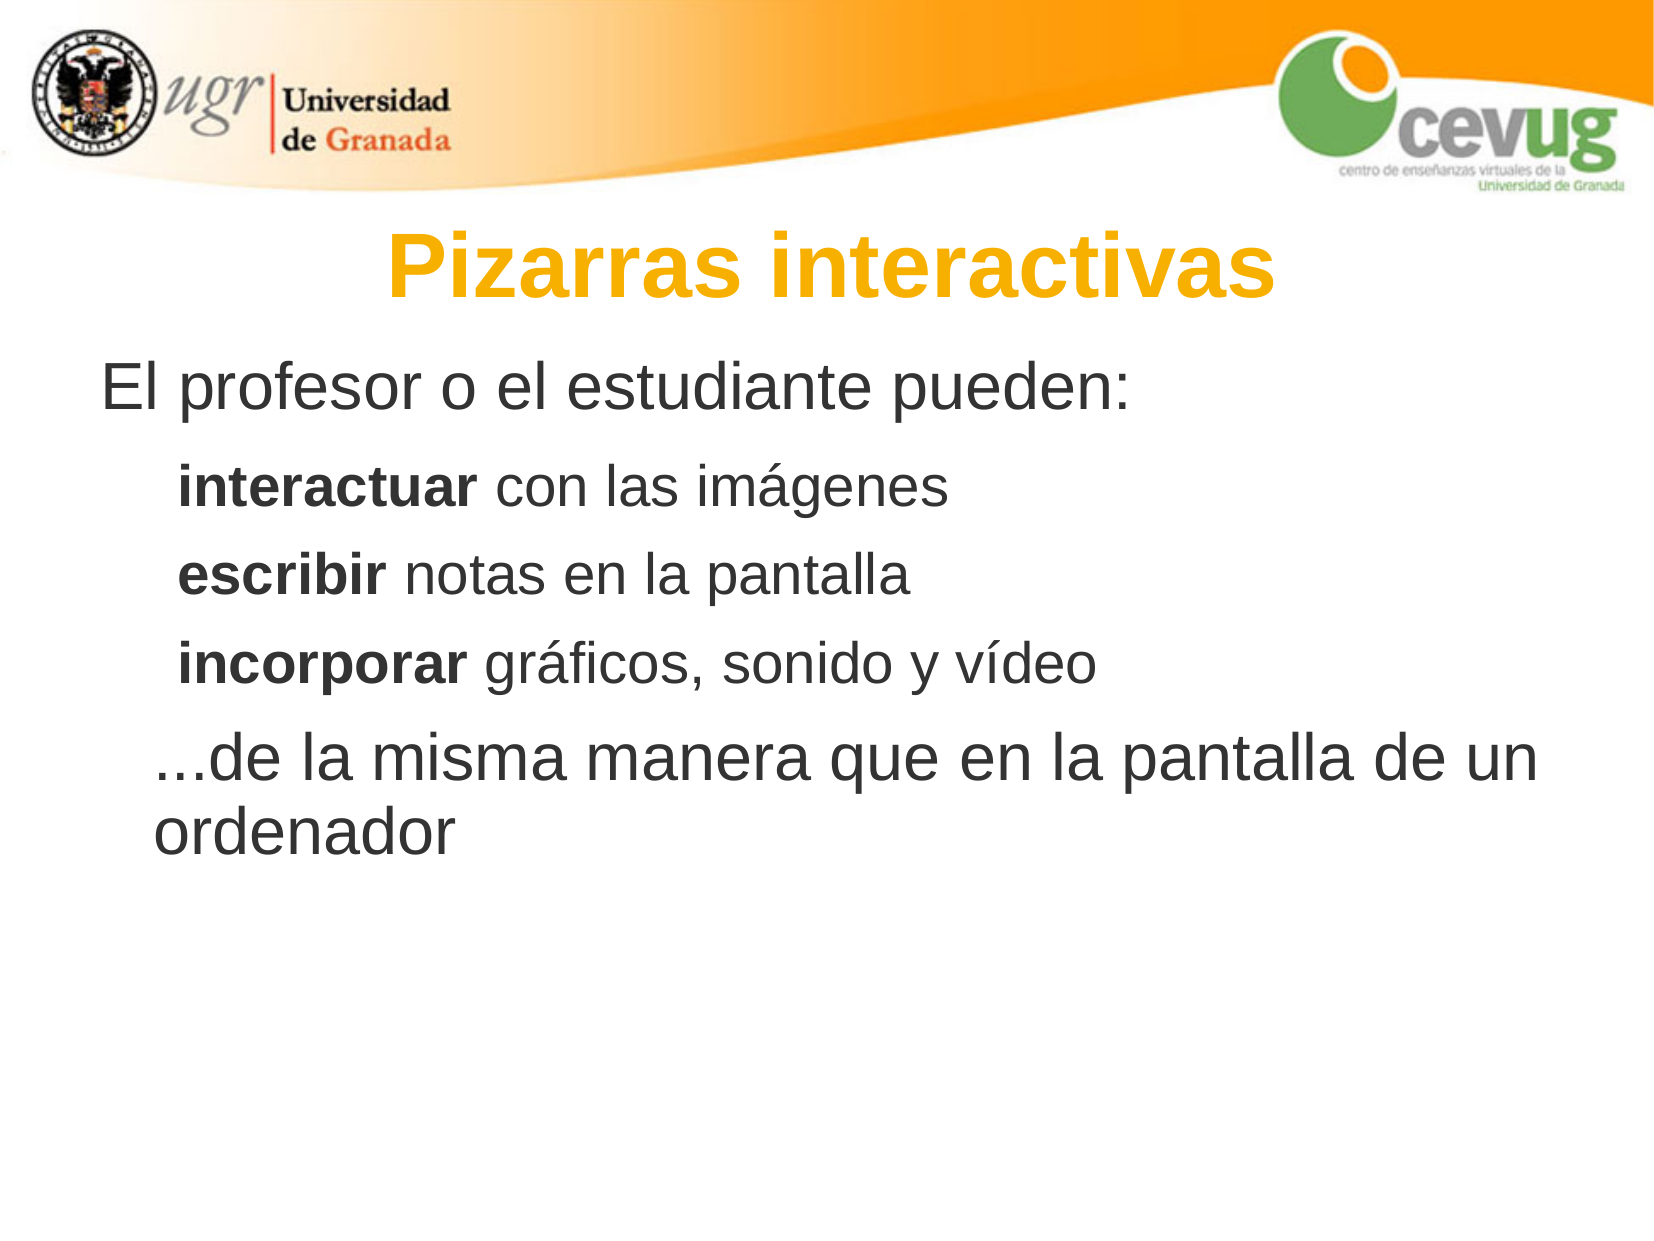

# Pizarras interactivas
El profesor o el estudiante pueden:
interactuar con las imágenes
escribir notas en la pantalla
incorporar gráficos, sonido y vídeo
...de la misma manera que en la pantalla de un ordenador